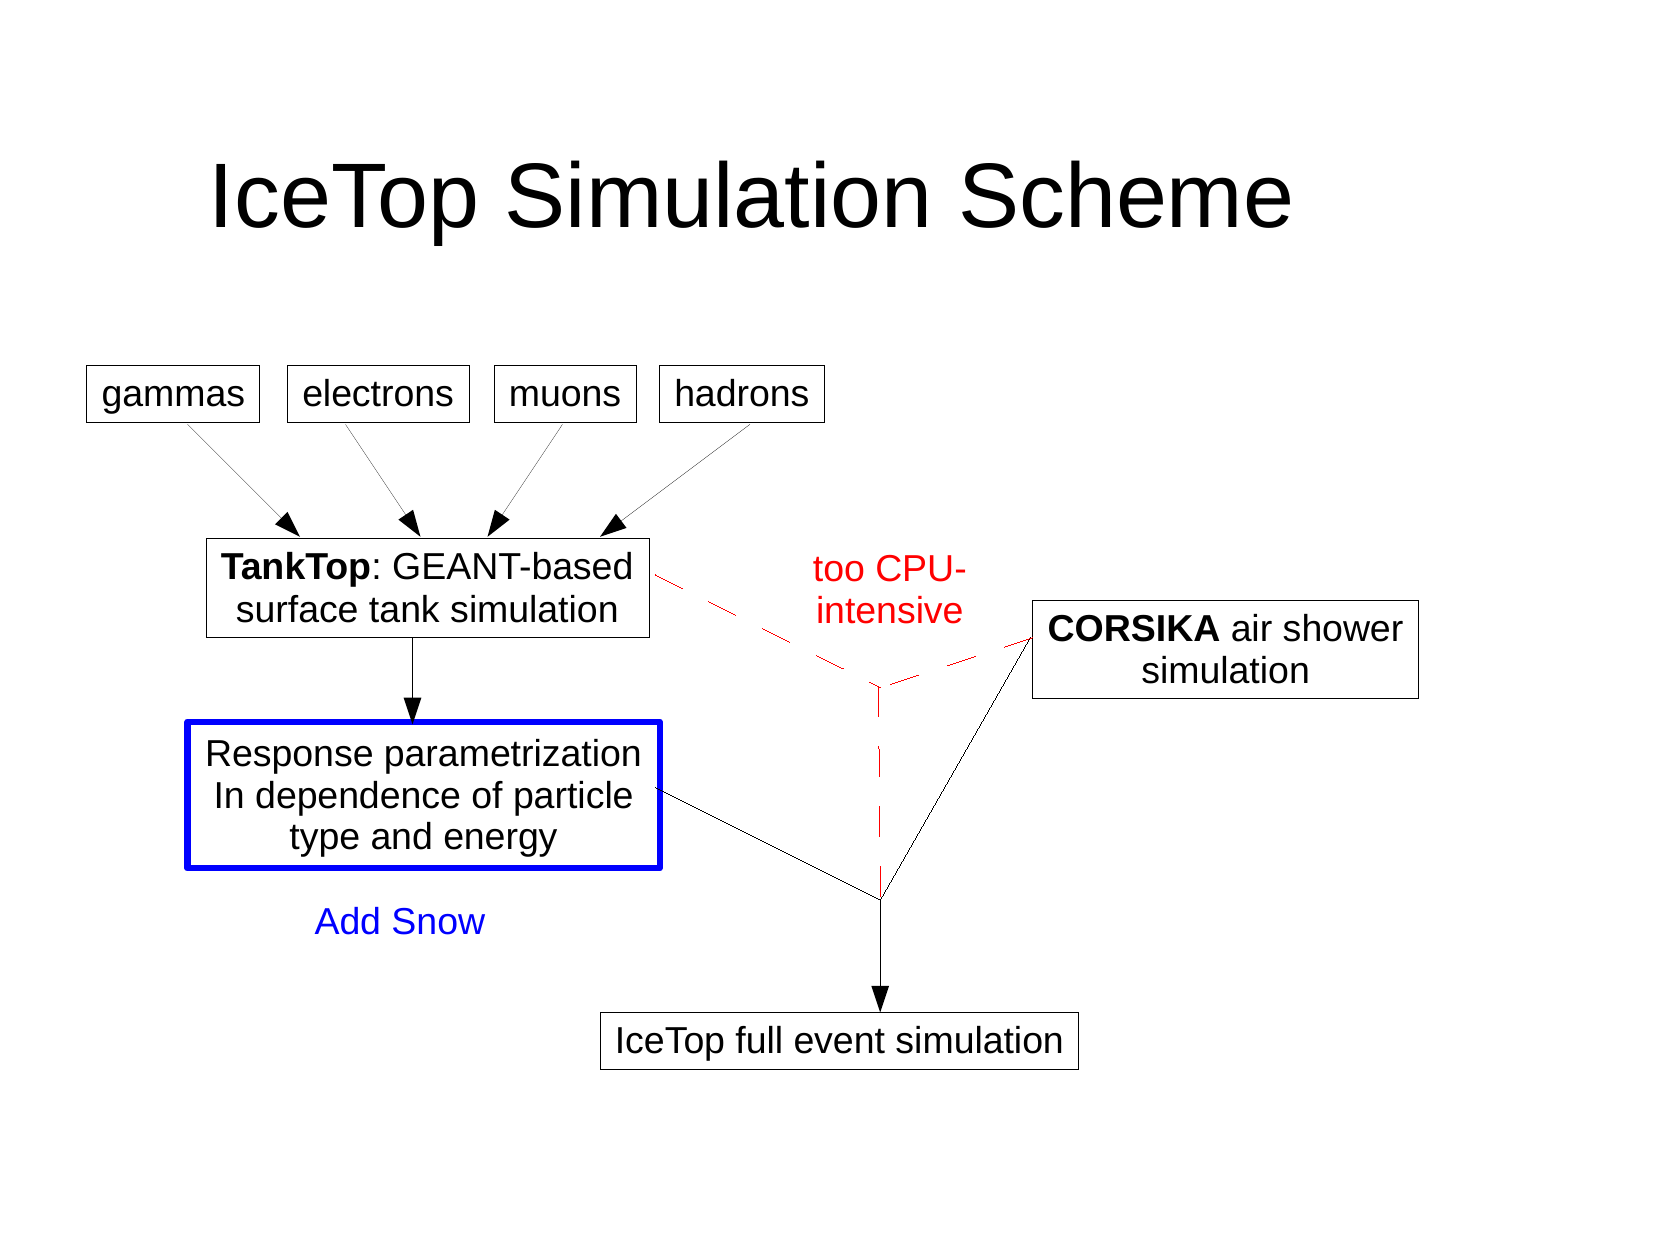

IceTop Simulation Scheme
gammas
electrons
muons
hadrons
TankTop: GEANT-based
surface tank simulation
too CPU-
intensive
CORSIKA air shower
simulation
Response parametrization
In dependence of particle
type and energy
Add Snow
IceTop full event simulation